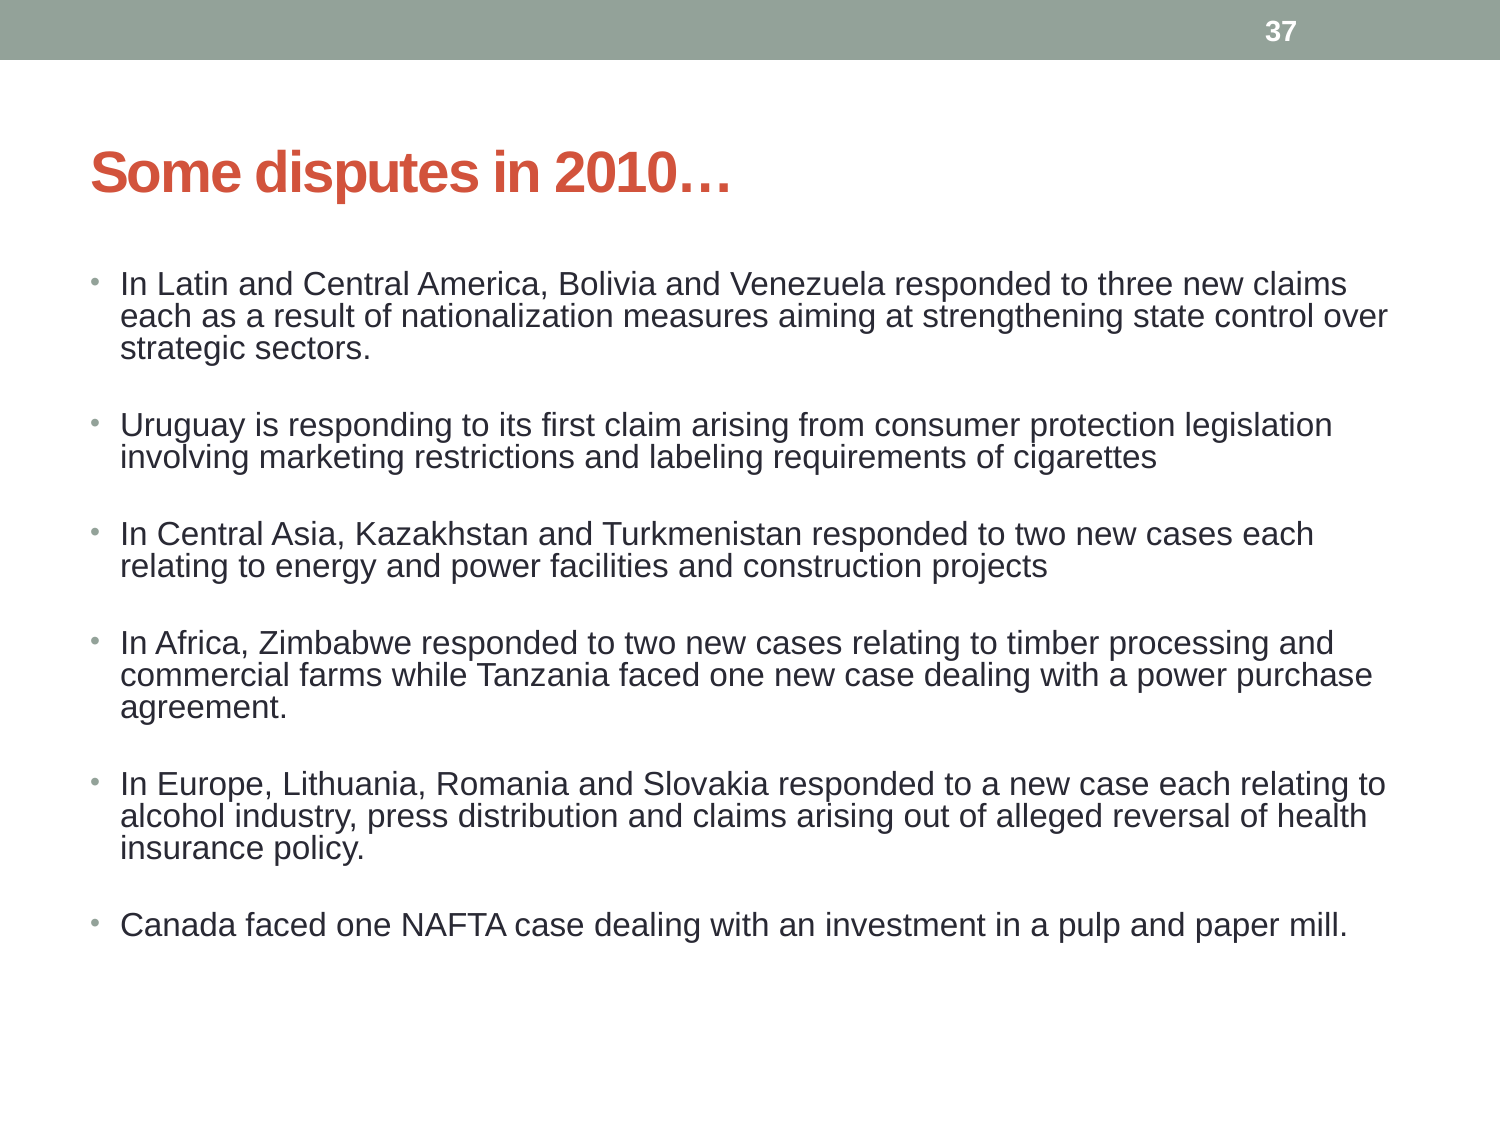

# Some disputes in 2010…
In Latin and Central America, Bolivia and Venezuela responded to three new claims each as a result of nationalization measures aiming at strengthening state control over strategic sectors.
Uruguay is responding to its first claim arising from consumer protection legislation involving marketing restrictions and labeling requirements of cigarettes
In Central Asia, Kazakhstan and Turkmenistan responded to two new cases each relating to energy and power facilities and construction projects
In Africa, Zimbabwe responded to two new cases relating to timber processing and commercial farms while Tanzania faced one new case dealing with a power purchase agreement.
In Europe, Lithuania, Romania and Slovakia responded to a new case each relating to alcohol industry, press distribution and claims arising out of alleged reversal of health insurance policy.
Canada faced one NAFTA case dealing with an investment in a pulp and paper mill.